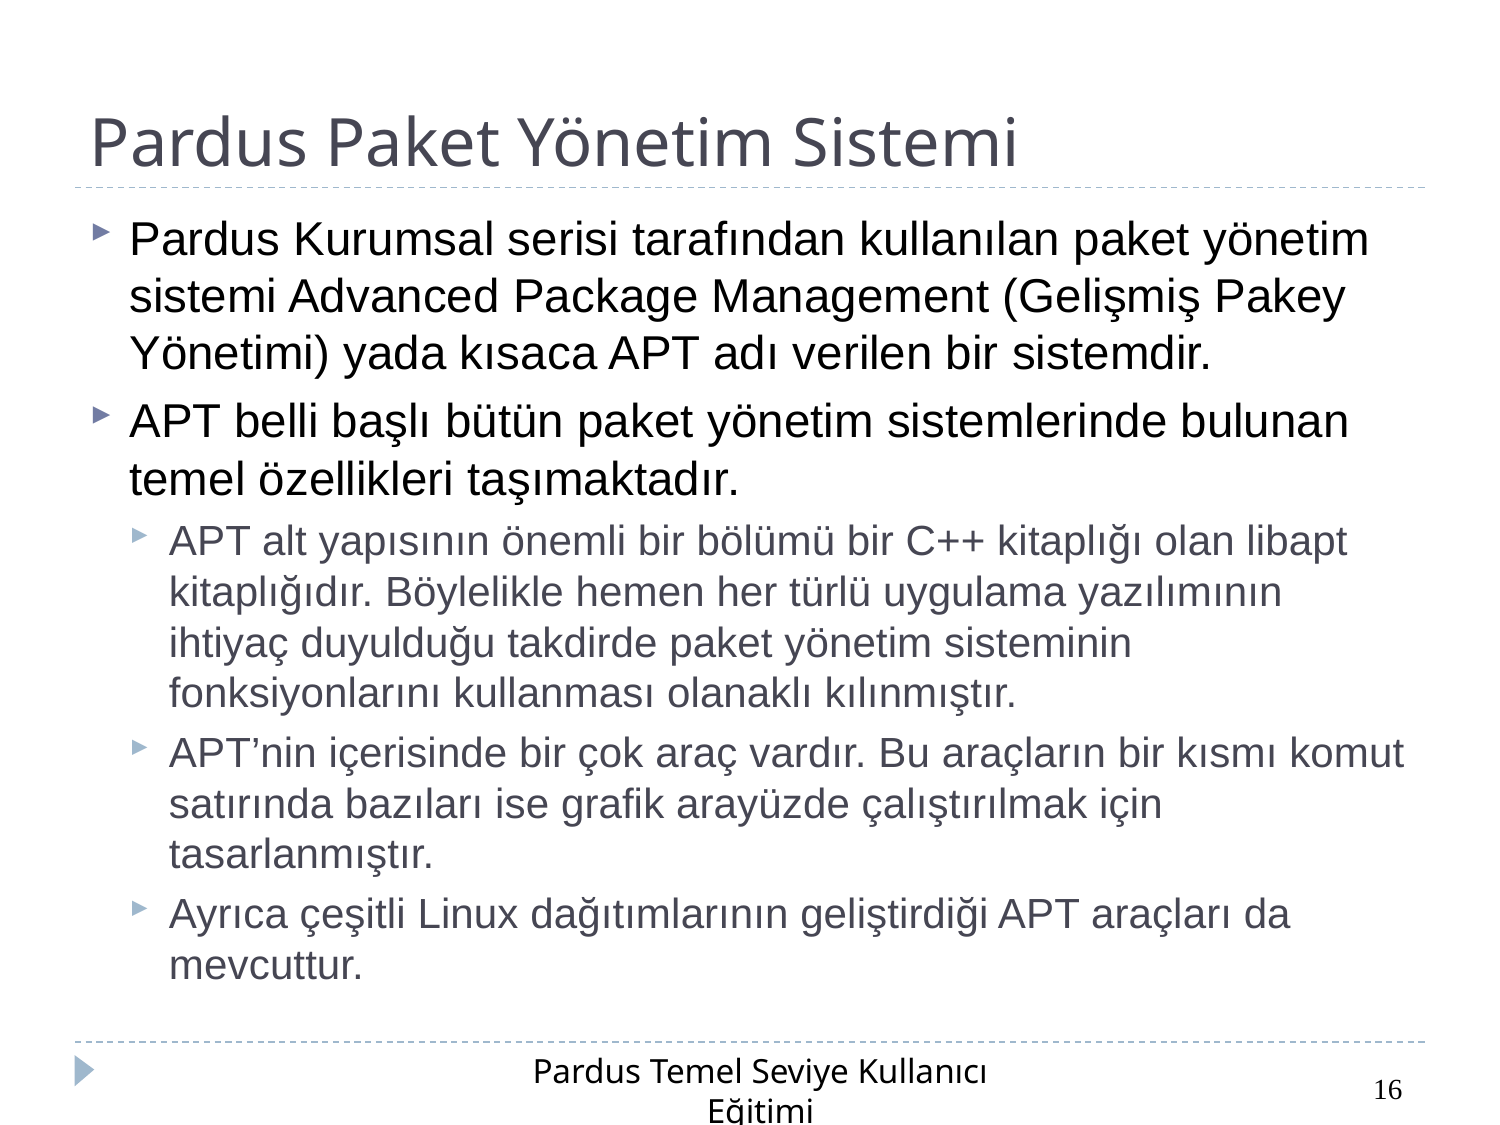

# Pardus Paket Yönetim Sistemi
Pardus Kurumsal serisi tarafından kullanılan paket yönetim sistemi Advanced Package Management (Gelişmiş Pakey Yönetimi) yada kısaca APT adı verilen bir sistemdir.
APT belli başlı bütün paket yönetim sistemlerinde bulunan temel özellikleri taşımaktadır.
APT alt yapısının önemli bir bölümü bir C++ kitaplığı olan libapt kitaplığıdır. Böylelikle hemen her türlü uygulama yazılımının ihtiyaç duyulduğu takdirde paket yönetim sisteminin fonksiyonlarını kullanması olanaklı kılınmıştır.
APT’nin içerisinde bir çok araç vardır. Bu araçların bir kısmı komut satırında bazıları ise grafik arayüzde çalıştırılmak için tasarlanmıştır.
Ayrıca çeşitli Linux dağıtımlarının geliştirdiği APT araçları da mevcuttur.